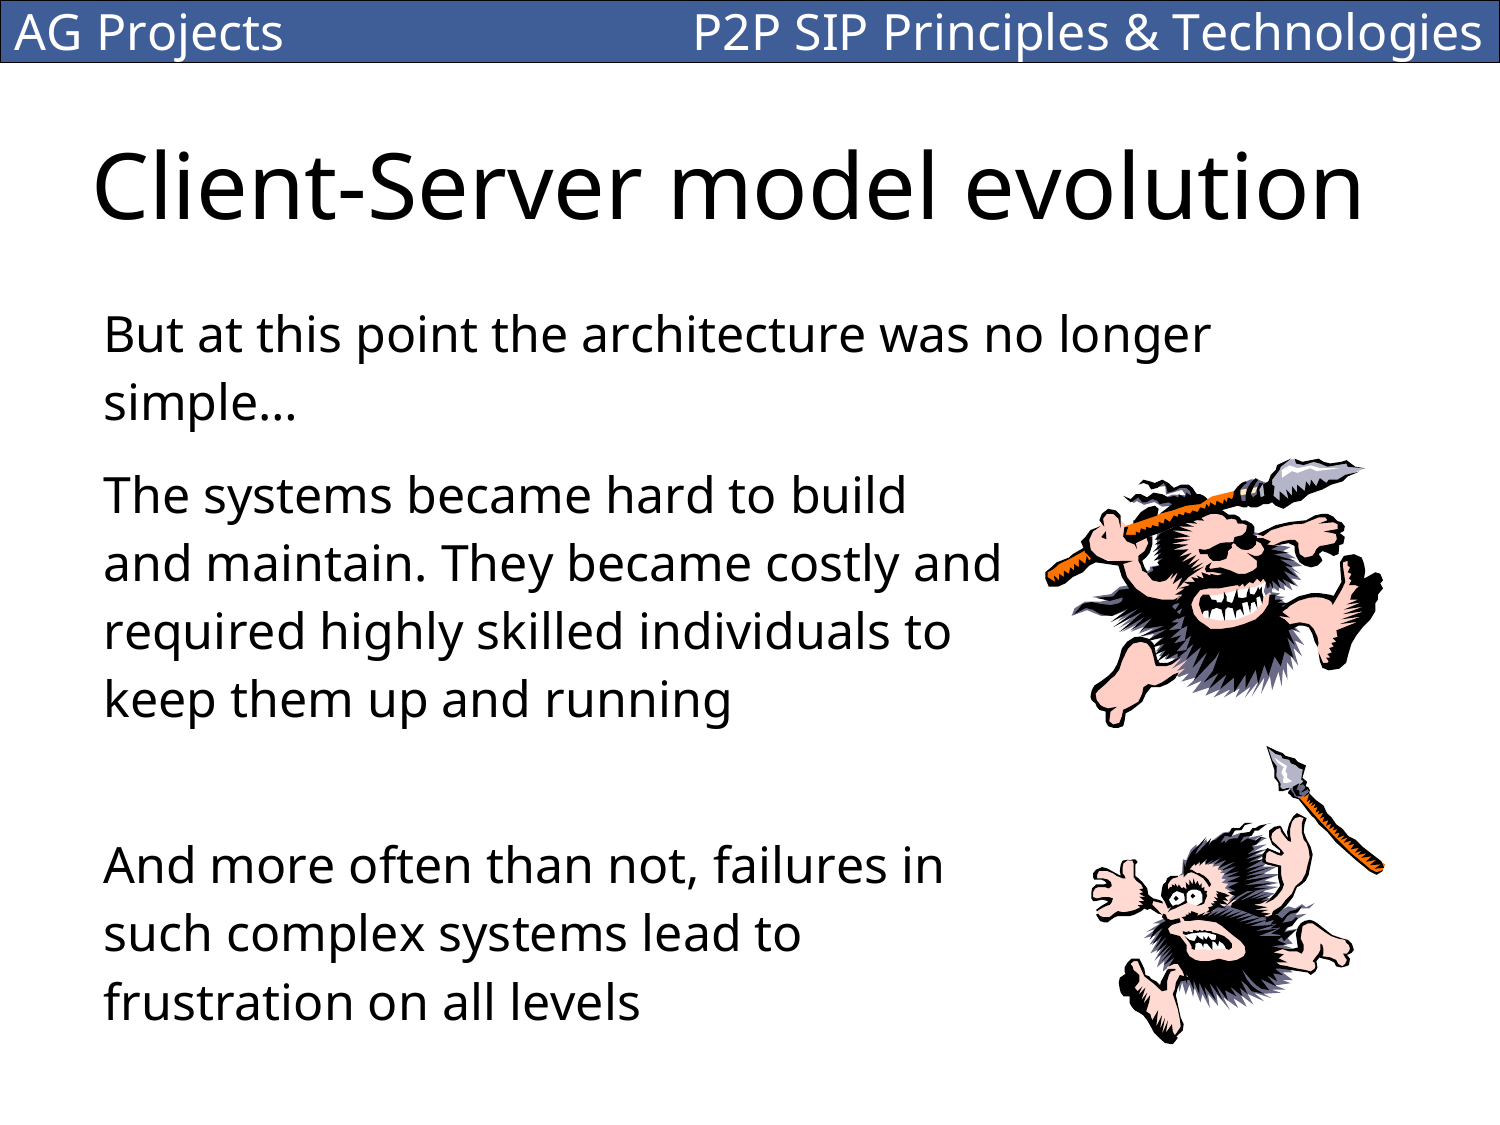

Client-Server model evolution
But at this point the architecture was no longer simple…
The systems became hard to build and maintain. They became costly and required highly skilled individuals to keep them up and running
And more often than not, failures in such complex systems lead to frustration on all levels